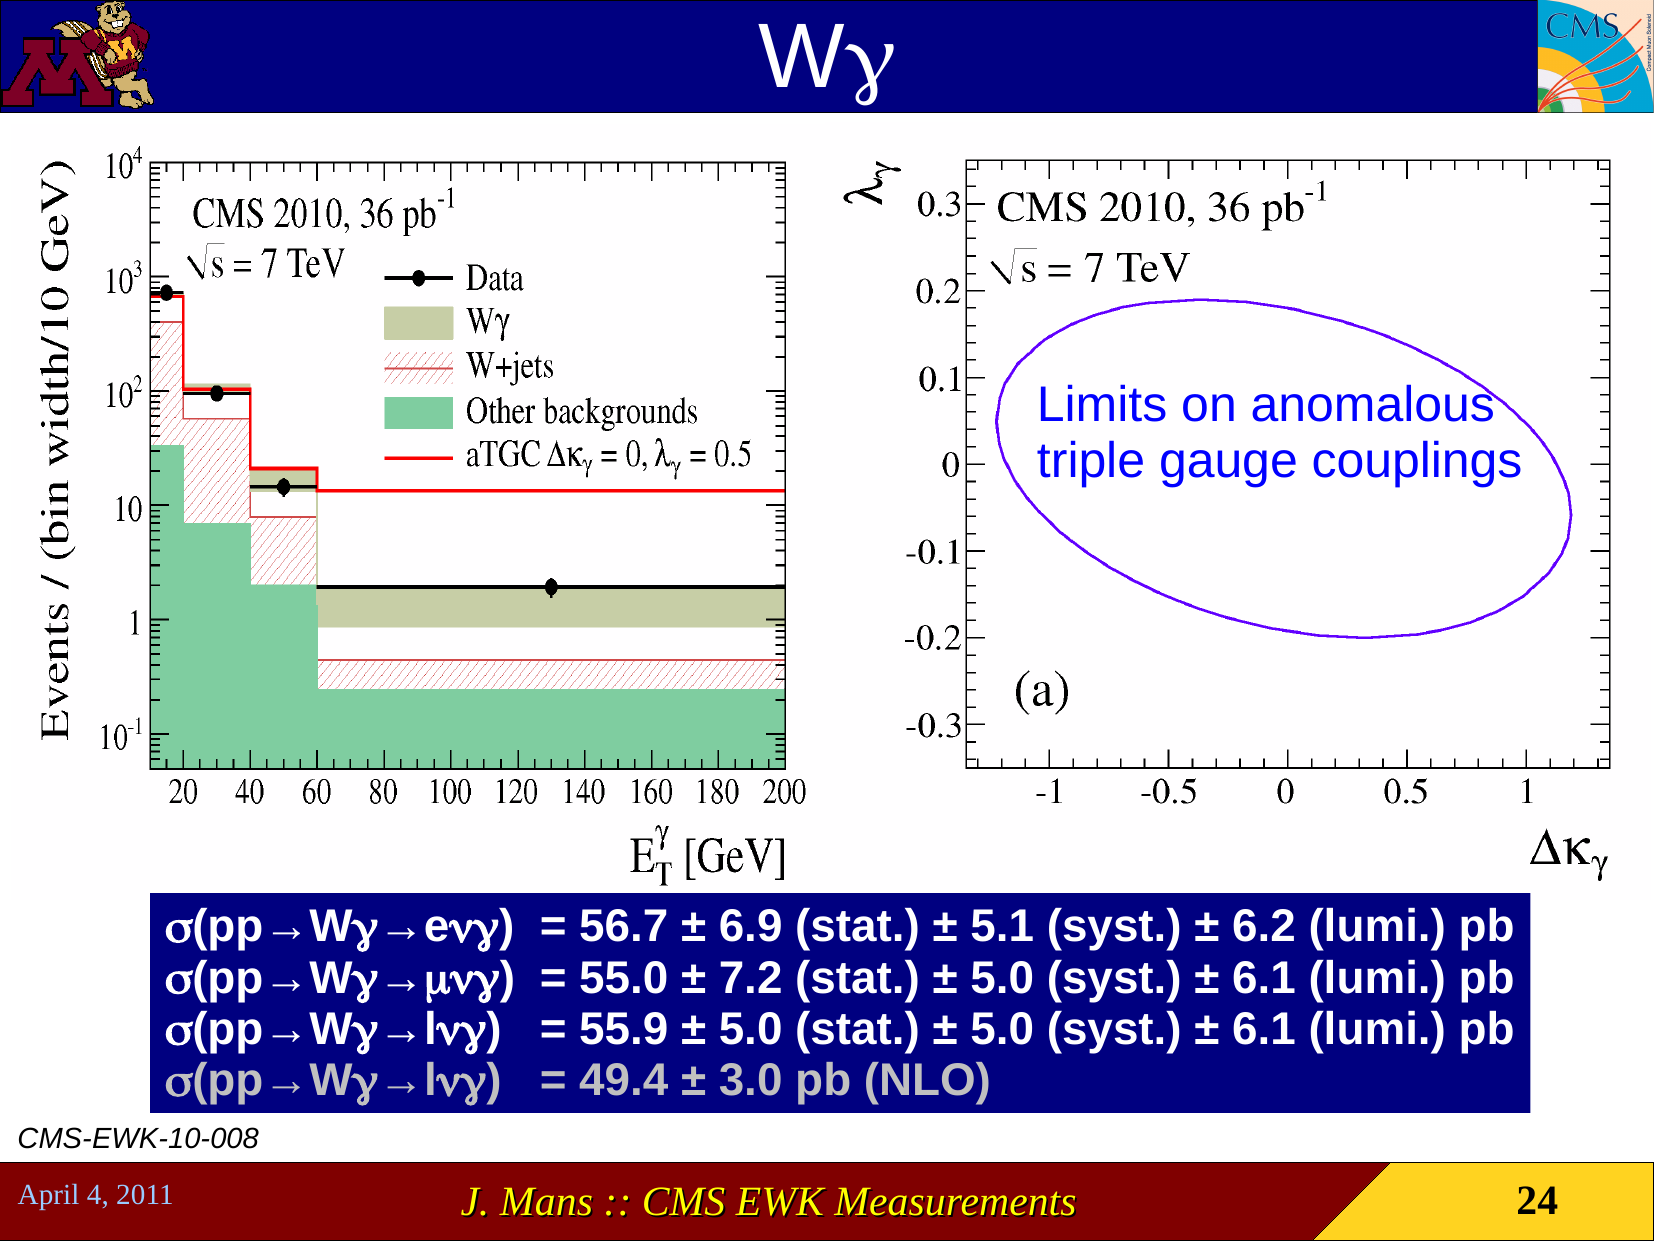

# Wγ
Limits on anomalous
triple gauge couplings
σ(pp→Wγ→eνγ)	= 56.7 ± 6.9 (stat.) ± 5.1 (syst.) ± 6.2 (lumi.) pb
σ(pp→Wγ→μνγ)	= 55.0 ± 7.2 (stat.) ± 5.0 (syst.) ± 6.1 (lumi.) pb
σ(pp→Wγ→lνγ) 	= 55.9 ± 5.0 (stat.) ± 5.0 (syst.) ± 6.1 (lumi.) pb
σ(pp→Wγ→lνγ) 	= 49.4 ± 3.0 pb (NLO)
CMS-EWK-10-008
J. Mans :: CMS EWK Measurements
24
April 4, 2011